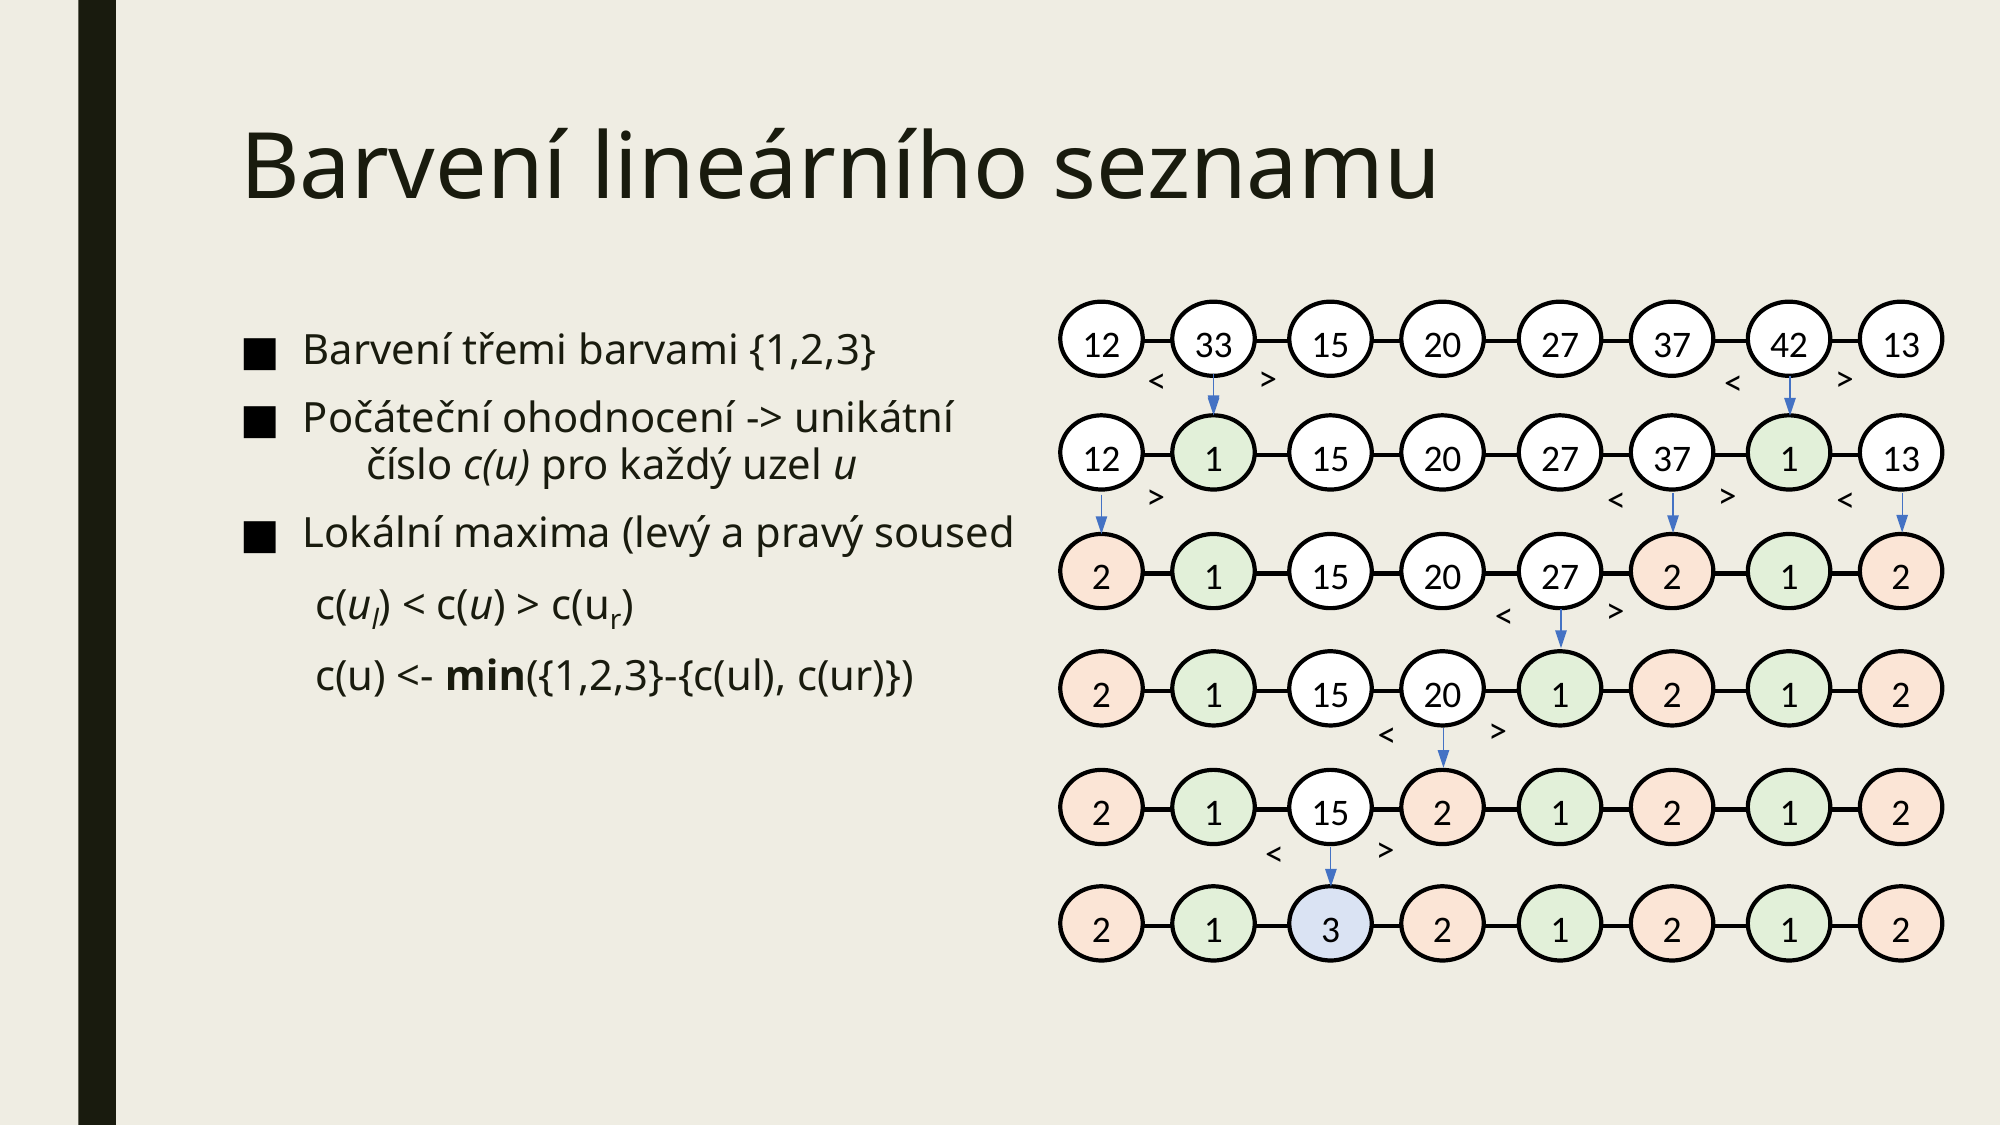

# Barvení lineárního seznamu
12
33
15
20
27
37
42
13
Barvení třemi barvami {1,2,3}
Počáteční ohodnocení -> unikátní číslo c(u) pro každý uzel u
Lokální maxima (levý a pravý soused
	c(ul) < c(u) > c(ur)
 c(u) <- min({1,2,3}-{c(ul), c(ur)})
>
<
>
<
12
1
15
20
27
37
1
13
>
<
>
<
2
1
15
20
27
2
1
2
>
<
2
1
15
20
1
2
1
2
>
<
2
1
15
2
1
2
1
2
>
<
2
1
3
2
1
2
1
2